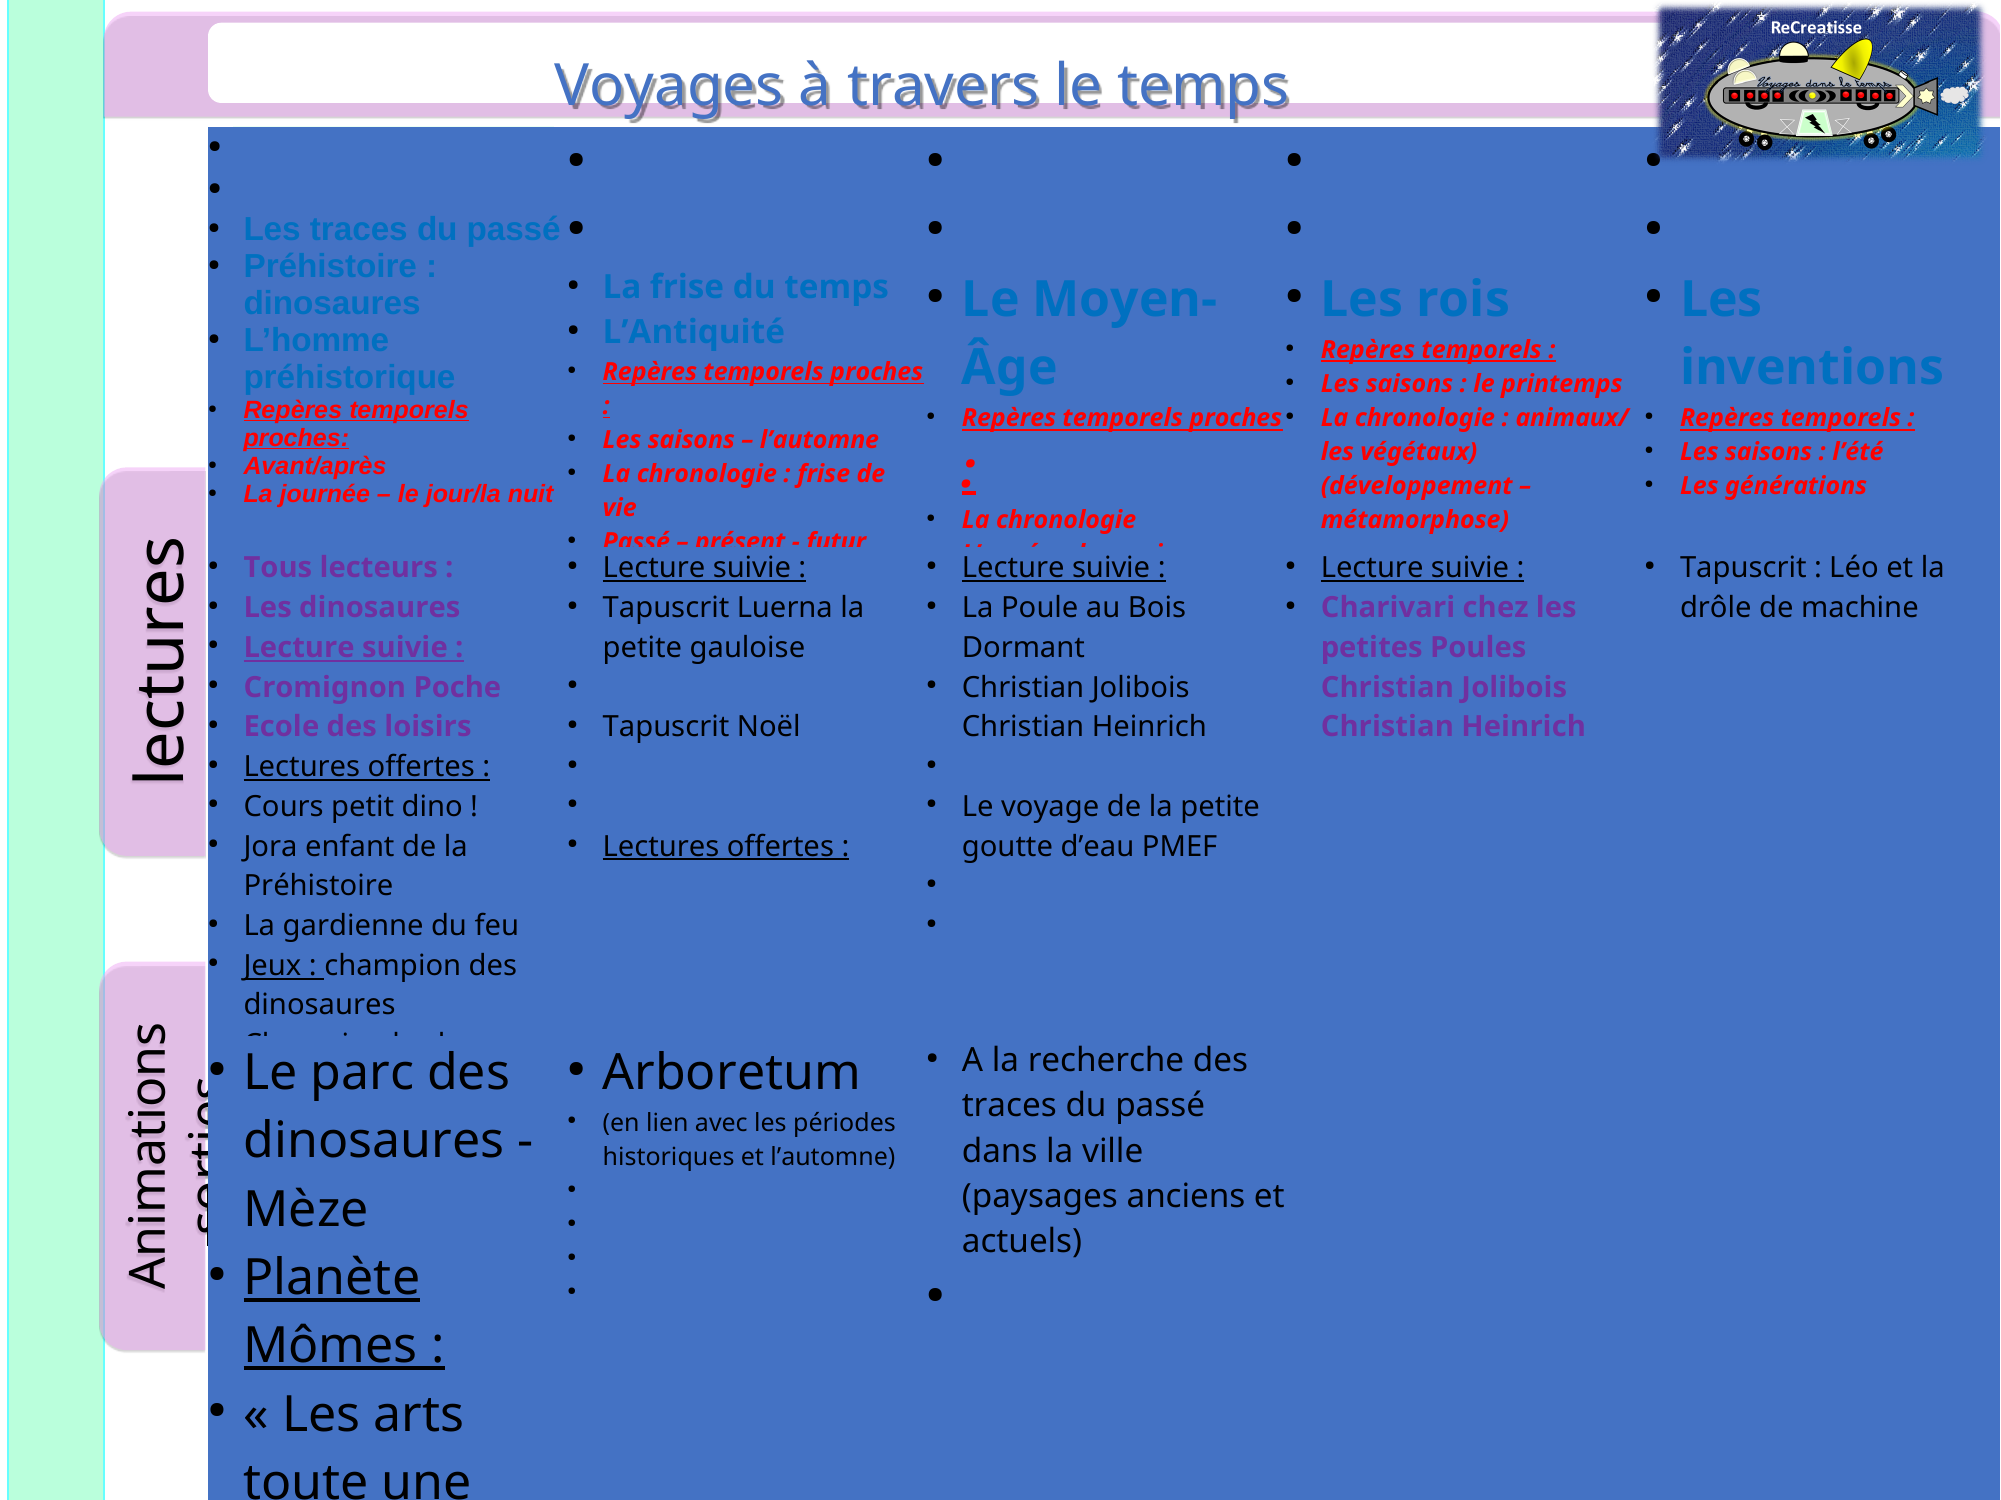

Voyages à travers le temps
| Les traces du passé Préhistoire : dinosaures L’homme préhistorique Repères temporels proches: Avant/après La journée – le jour/la nuit | La frise du temps L’Antiquité Repères temporels proches : Les saisons – l’automne La chronologie : frise de vie Passé – présent - futur | Le Moyen-Âge Repères temporels proches : La chronologie L’année – les mois Les saisons : l’hiver | Les rois Repères temporels : Les saisons : le printemps La chronologie : animaux/ les végétaux) (développement – métamorphose) | Les inventions Repères temporels : Les saisons : l’été Les générations |
| --- | --- | --- | --- | --- |
| Tous lecteurs : Les dinosaures Lecture suivie : Cromignon Poche Ecole des loisirs Lectures offertes : Cours petit dino ! Jora enfant de la Préhistoire La gardienne du feu Jeux : champion des dinosaures Champion les hommes préhistoriques | Lecture suivie : Tapuscrit Luerna la petite gauloise Tapuscrit Noël Lectures offertes : | Lecture suivie : La Poule au Bois Dormant Christian Jolibois Christian Heinrich Le voyage de la petite goutte d’eau PMEF | Lecture suivie : Charivari chez les petites Poules Christian Jolibois Christian Heinrich | Tapuscrit : Léo et la drôle de machine |
| Le parc des dinosaures - Mèze  Planète Mômes : « Les arts toute une histoire » | Arboretum (en lien avec les périodes historiques et l’automne) | A la recherche des traces du passé dans la ville (paysages anciens et actuels) | | |
Période 1
Période 5
Période 2
Période 3
Période 4
lectures
Lectures offertes :
Une histoire du Monde
Milan
La révolution industrielle
Mes petits docs
Lectures offertes :
Les rois et les reines, mes
petites questions
Les petites poules , la bête et le chevalier
Edelatis enfant de la Gaule
Lavinia enfant de la Rome
antique
Lectures offertes :
Frédéric enfant du
 Moyen -Âge
Arboretum
(en lien avec les périodes
 historiques et le printemps)
Planète Mômes :
« Les inventions,
 une aventure humaine »
Animations sorties
 Défi Recylum
Semaine thématique
Préhistoire
Antiquité
Moyen Âge
Les inventions